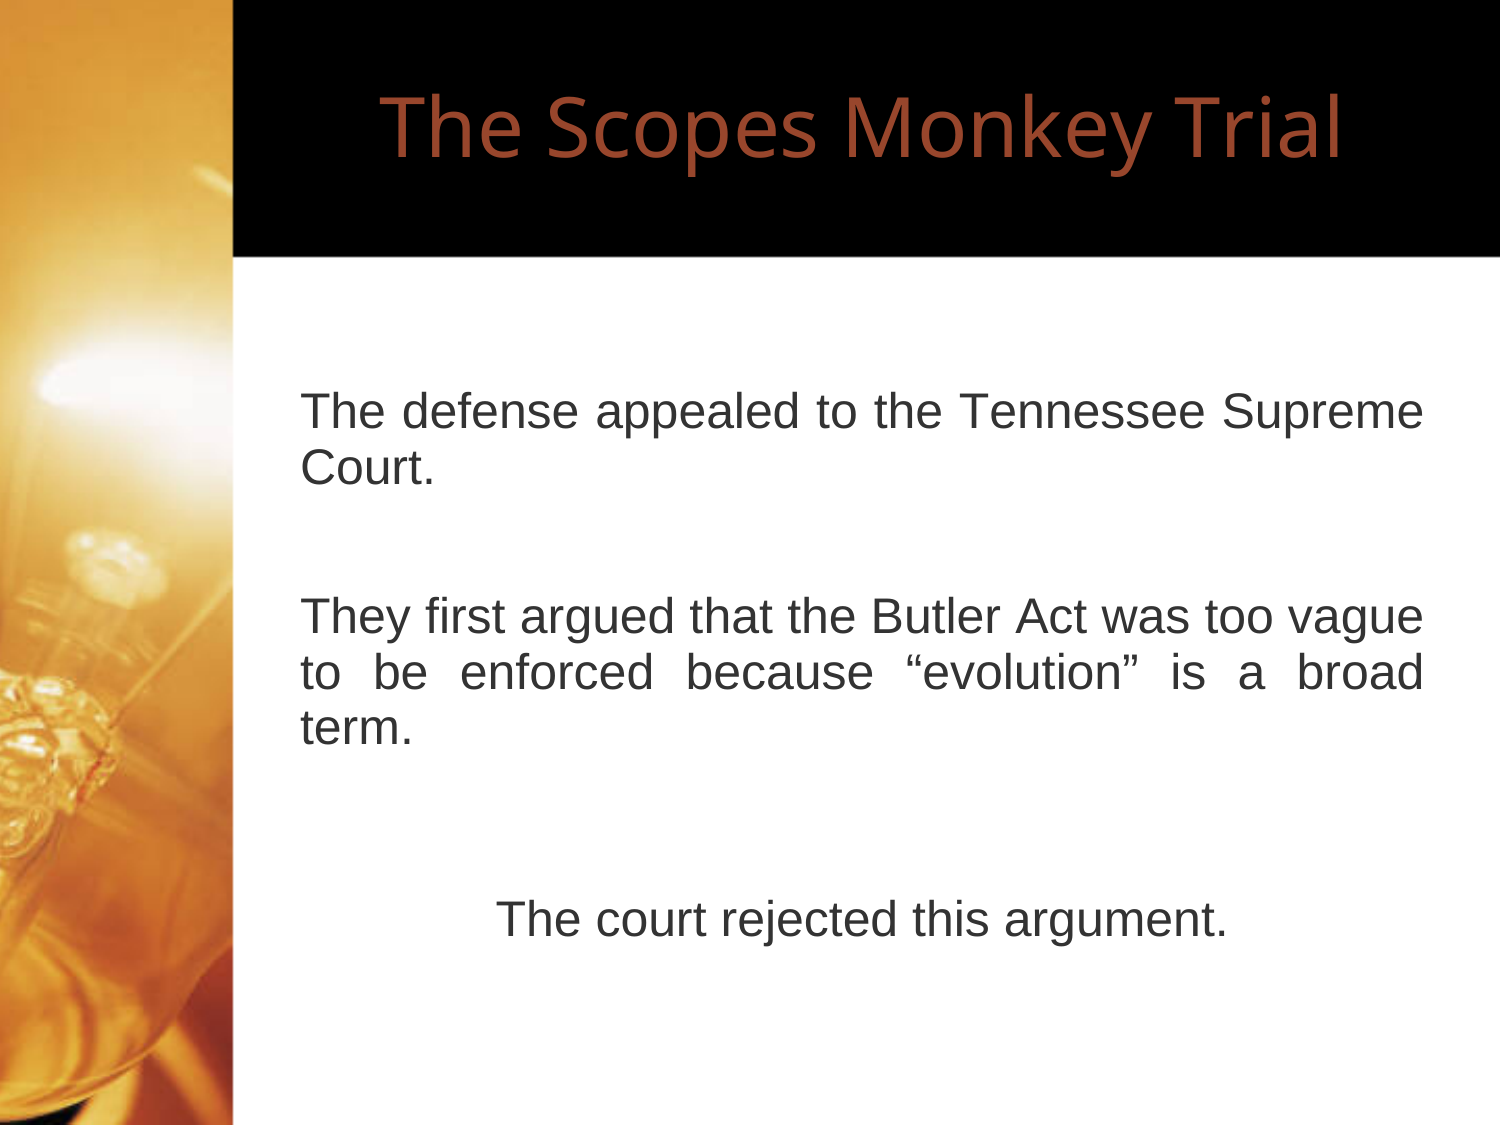

# The Scopes Monkey Trial
The defense appealed to the Tennessee Supreme Court.
They first argued that the Butler Act was too vague to be enforced because “evolution” is a broad term.
The court rejected this argument.